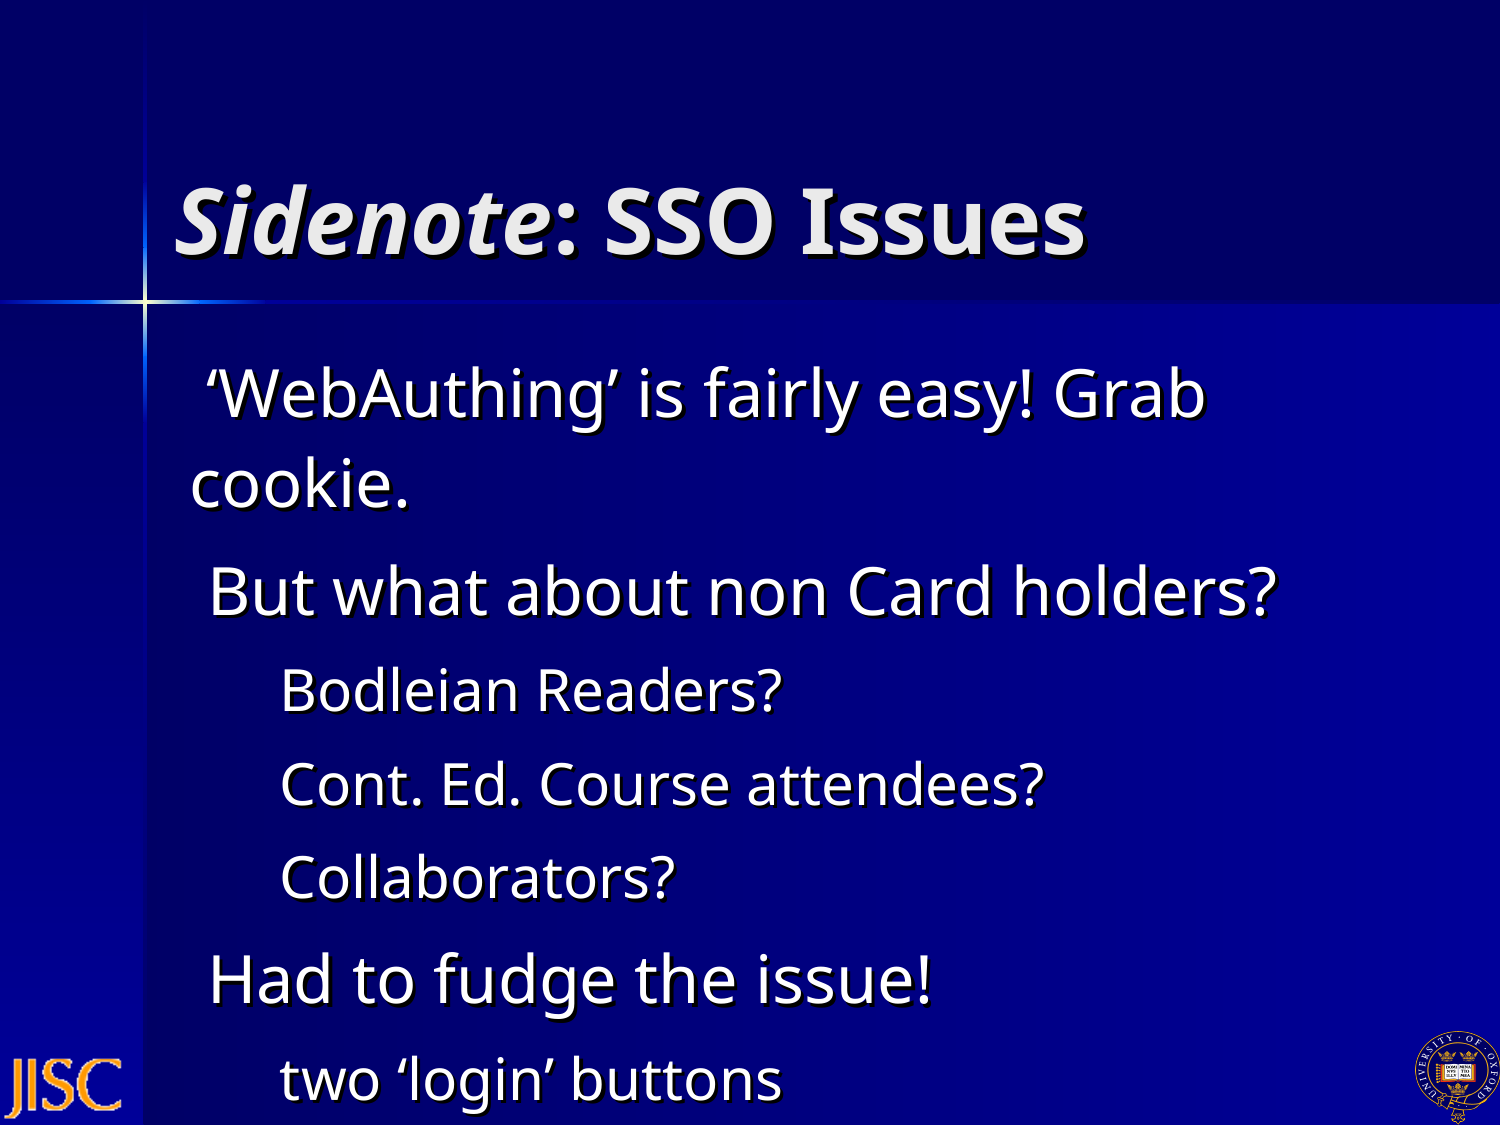

# Sidenote: SSO Issues
 ‘WebAuthing’ is fairly easy! Grab cookie.
 But what about non Card holders?
 Bodleian Readers?
 Cont. Ed. Course attendees?
 Collaborators?
 Had to fudge the issue!
 two ‘login’ buttons
 Delmonte service to check username